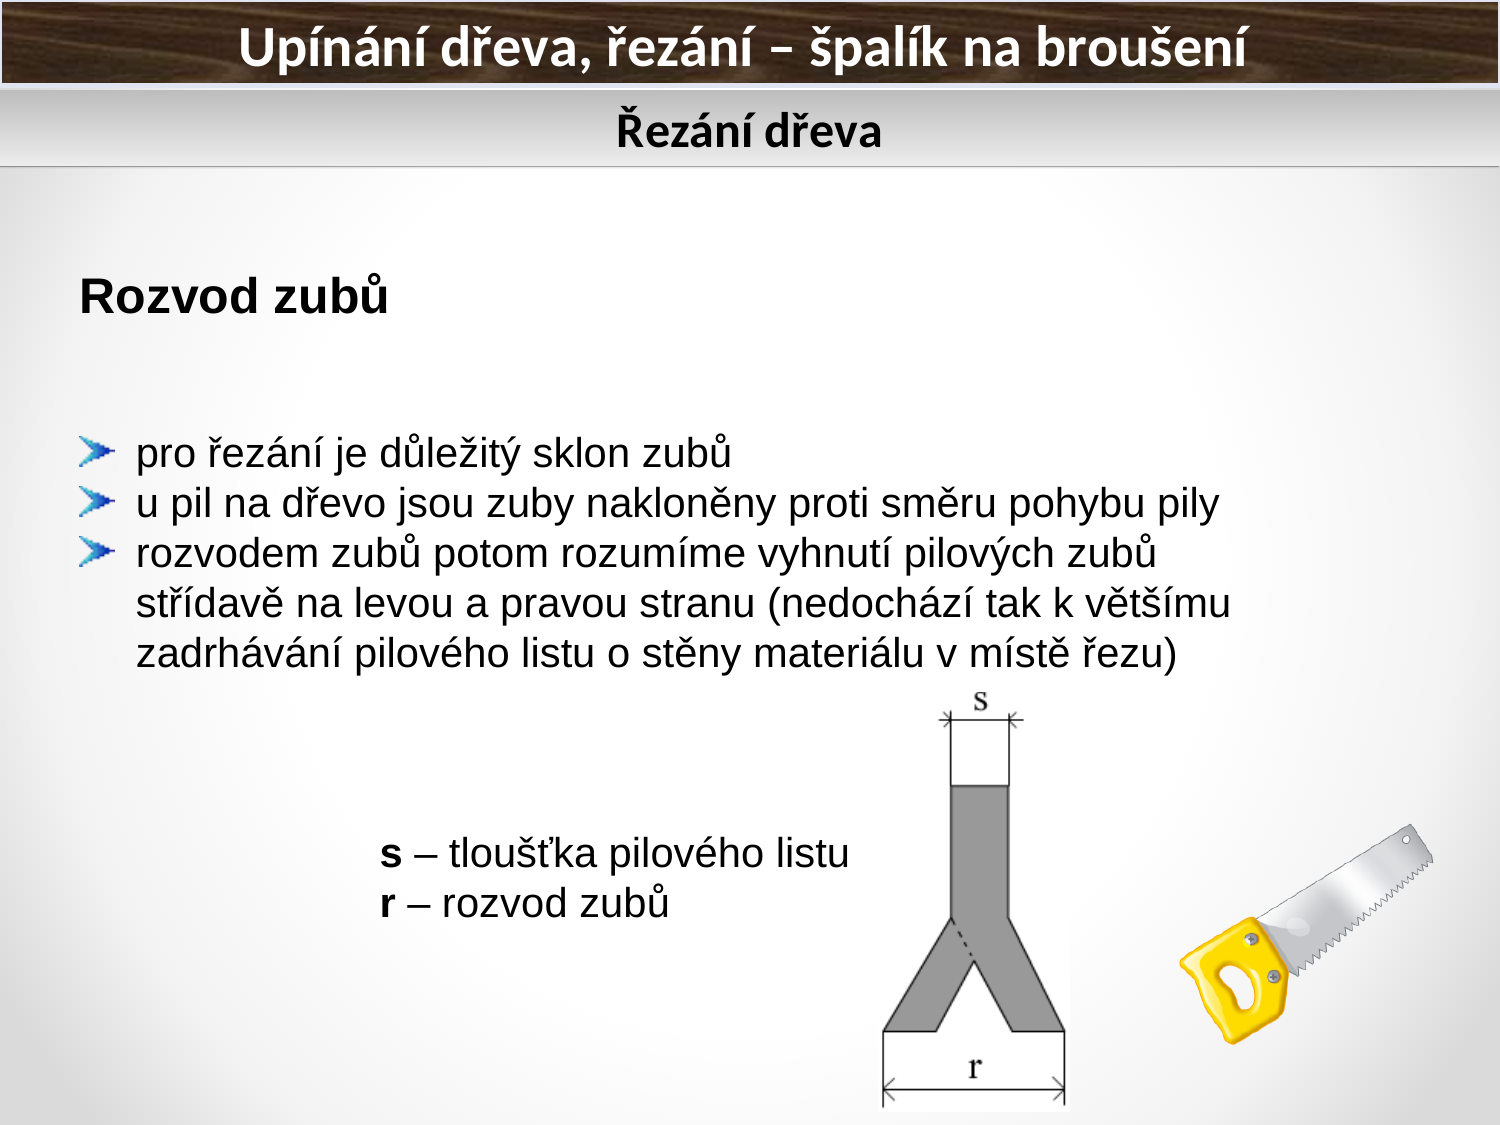

Upínání dřeva, řezání – špalík na broušení
Řezání dřeva
Rozvod zubů
pro řezání je důležitý sklon zubů
u pil na dřevo jsou zuby nakloněny proti směru pohybu pily
rozvodem zubů potom rozumíme vyhnutí pilových zubů střídavě na levou a pravou stranu (nedochází tak k většímu zadrhávání pilového listu o stěny materiálu v místě řezu)
			s – tloušťka pilového listu
			r – rozvod zubů